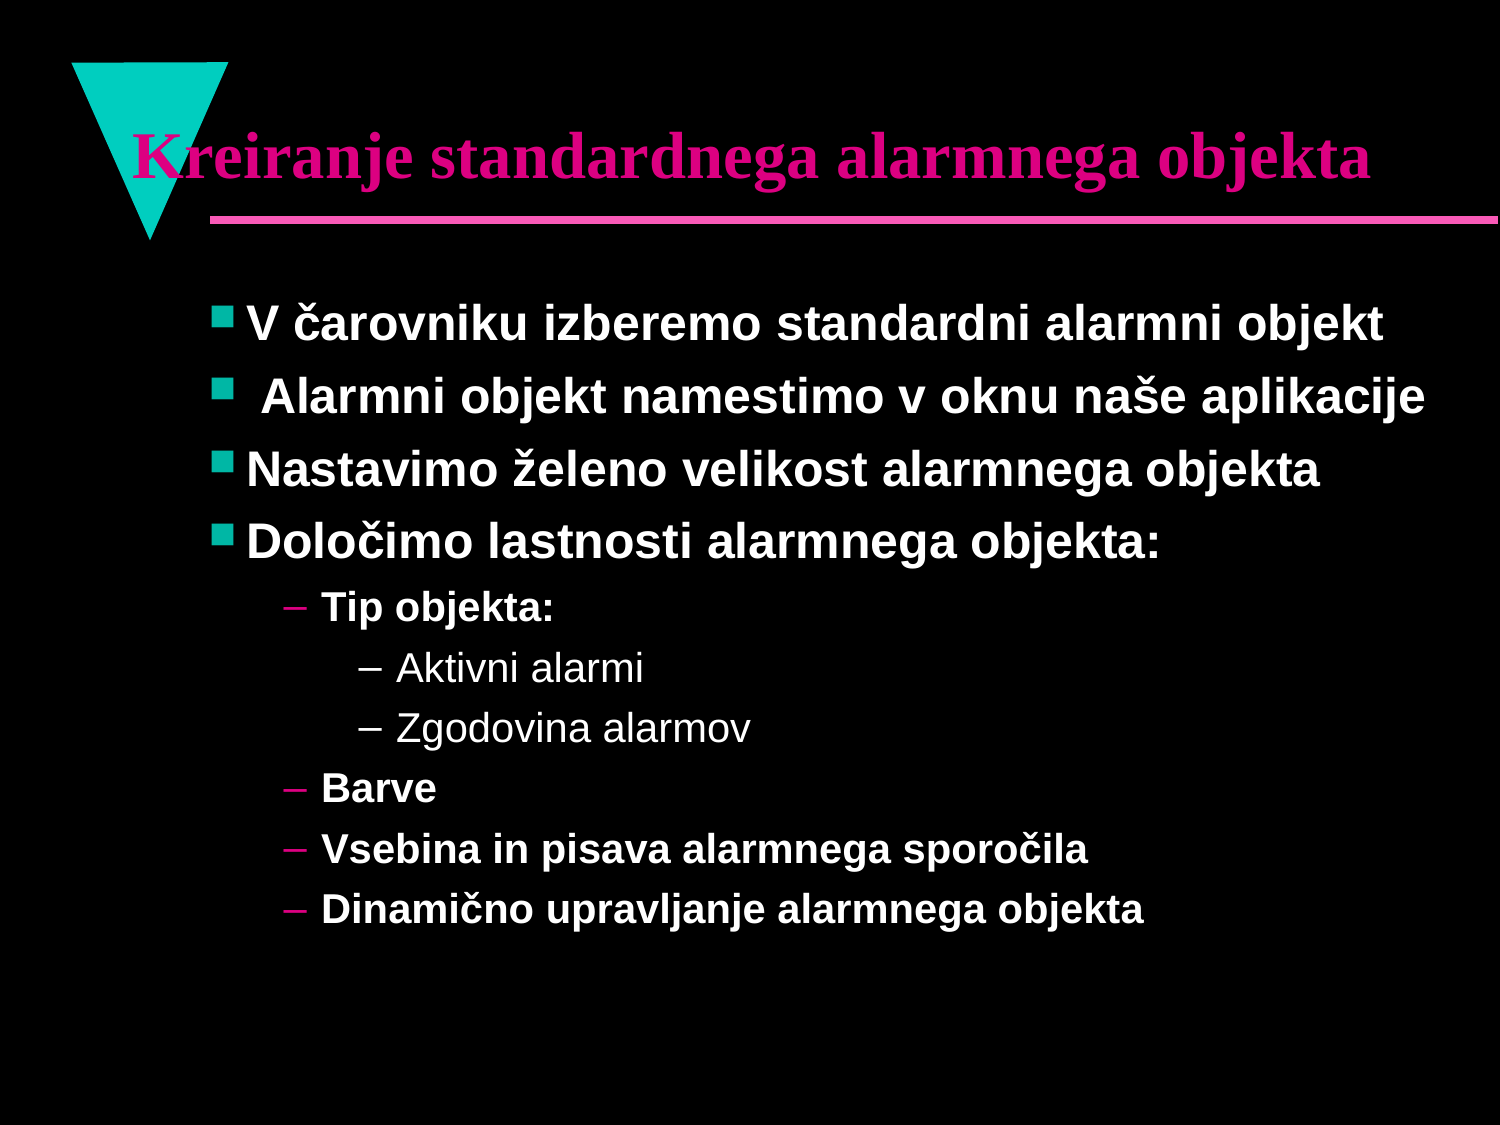

# Kreiranje standardnega alarmnega objekta
V čarovniku izberemo standardni alarmni objekt
 Alarmni objekt namestimo v oknu naše aplikacije
Nastavimo želeno velikost alarmnega objekta
Določimo lastnosti alarmnega objekta:
Tip objekta:
Aktivni alarmi
Zgodovina alarmov
Barve
Vsebina in pisava alarmnega sporočila
Dinamično upravljanje alarmnega objekta
RVP2
Alarmi in Dogodki
25